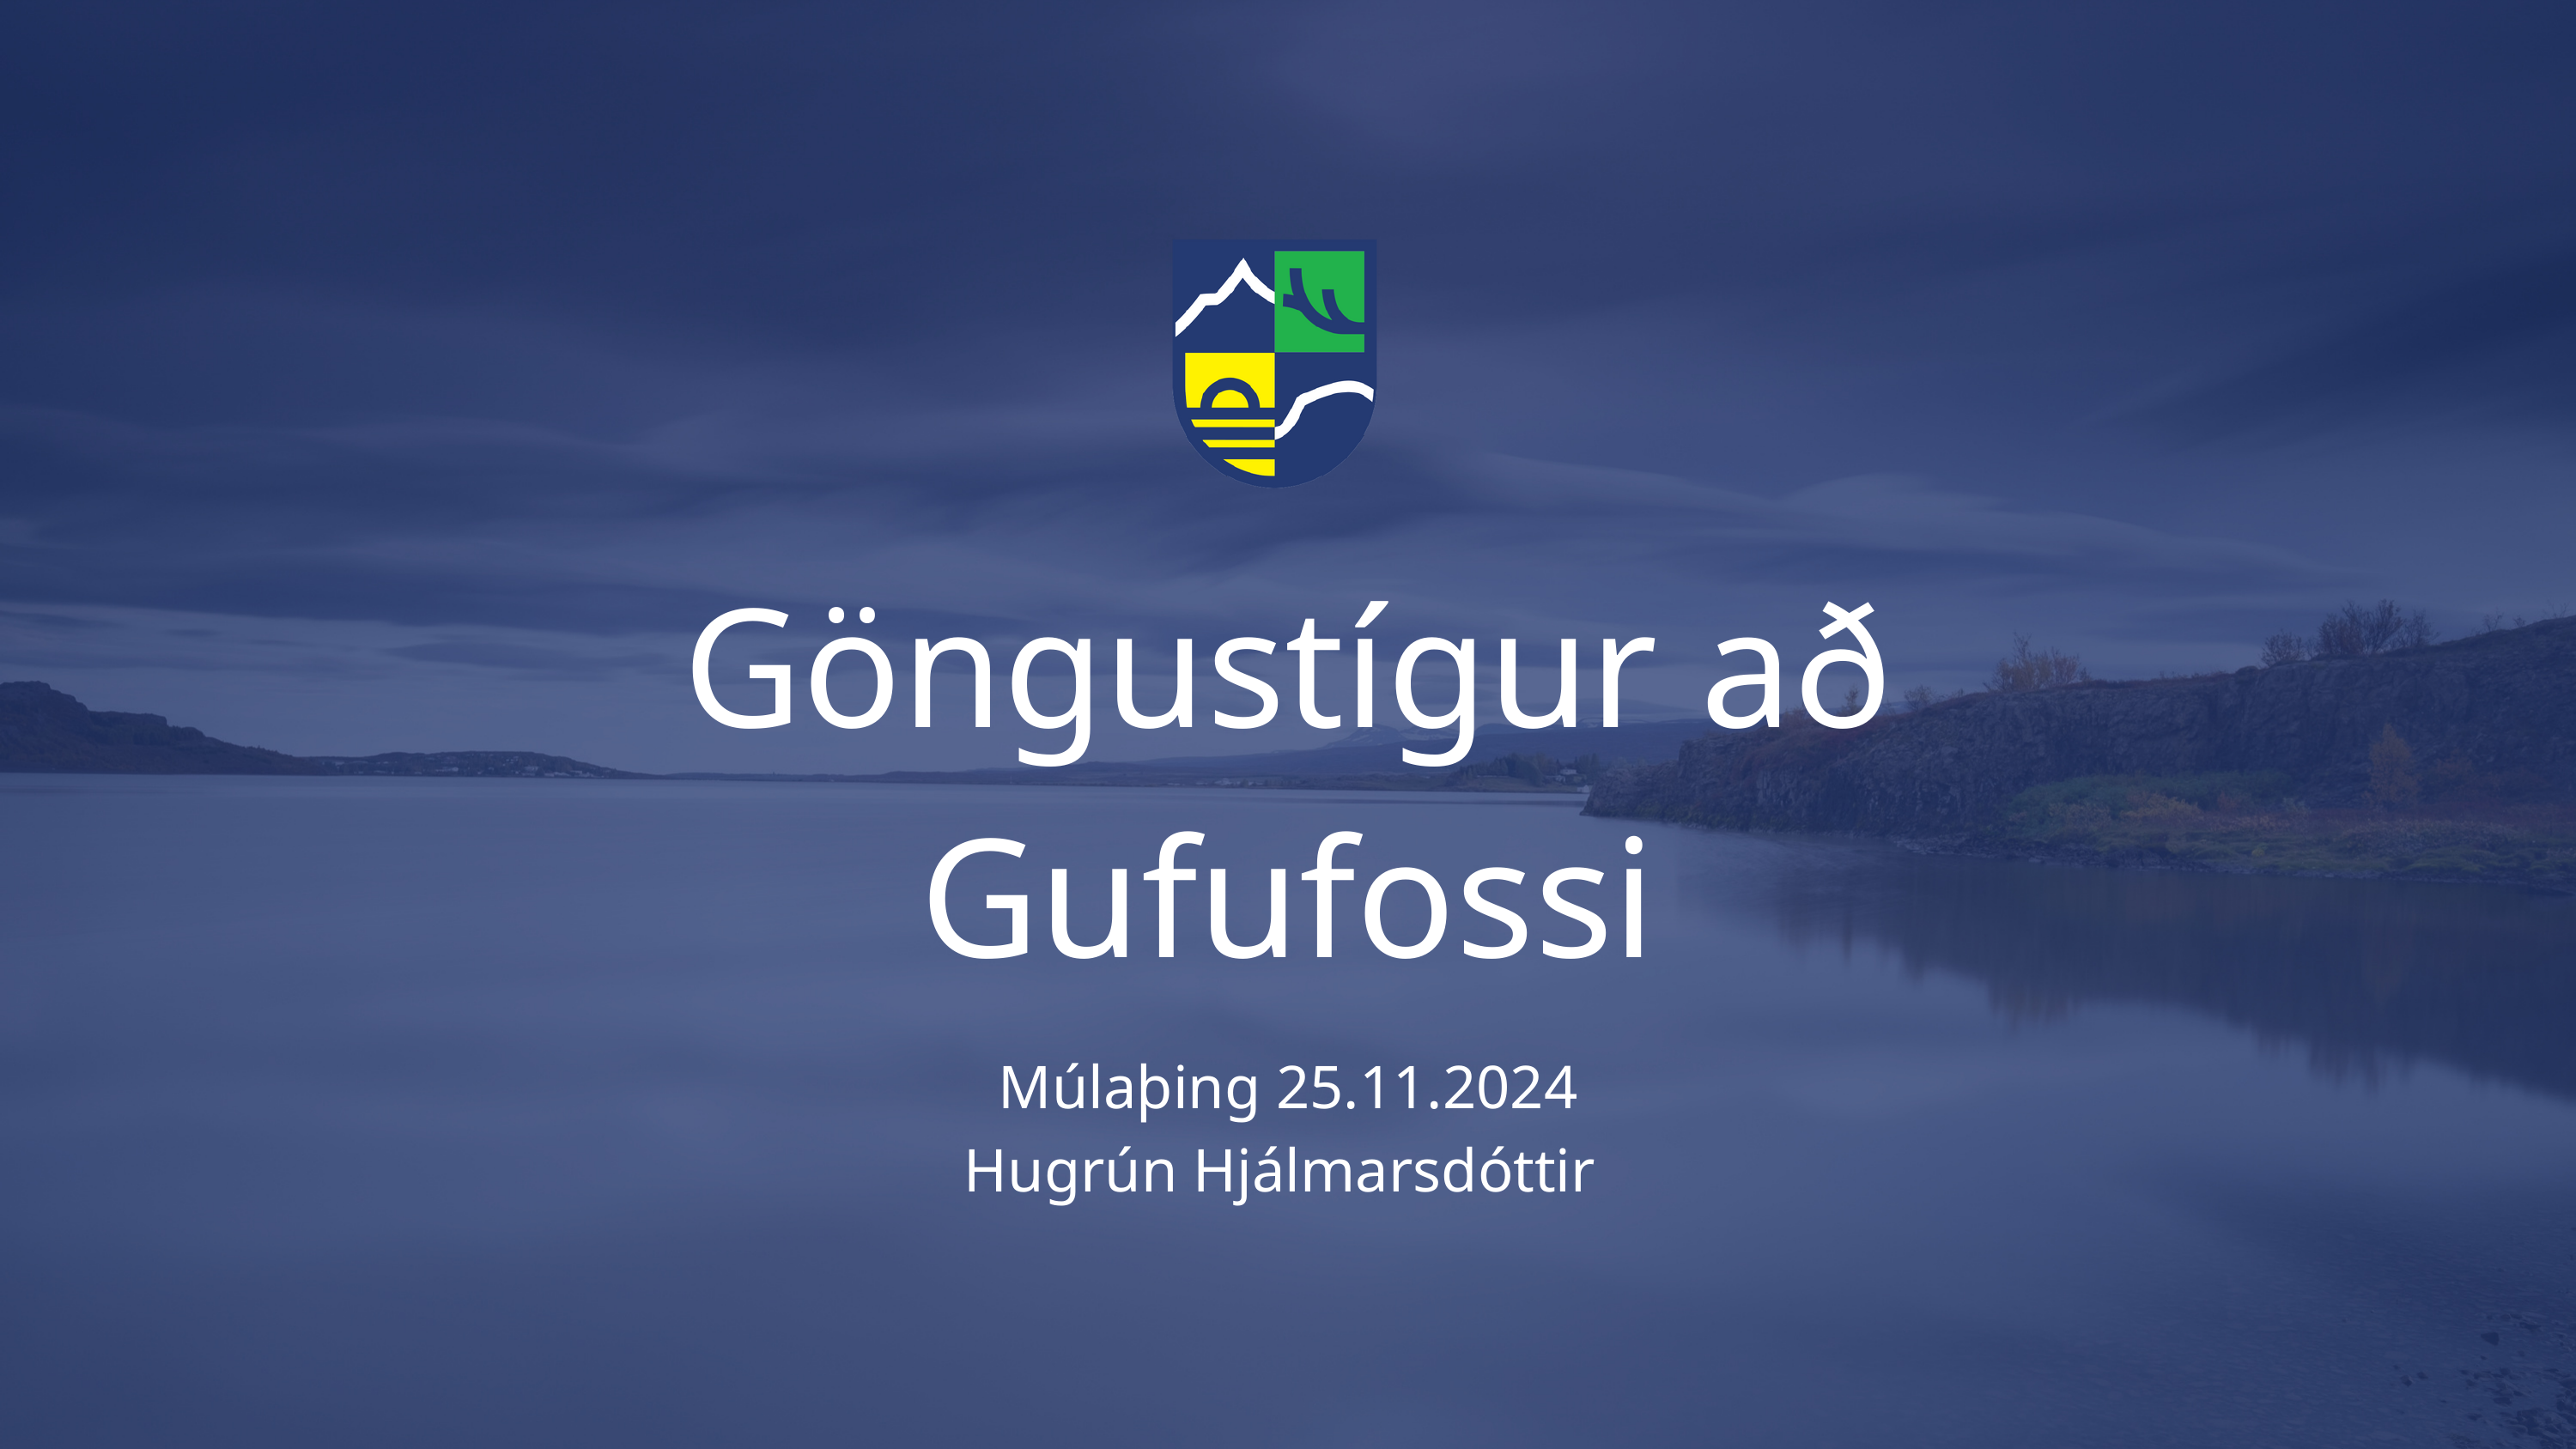

Göngustígur að Gufufossi
Múlaþing 25.11.2024
Hugrún Hjálmarsdóttir